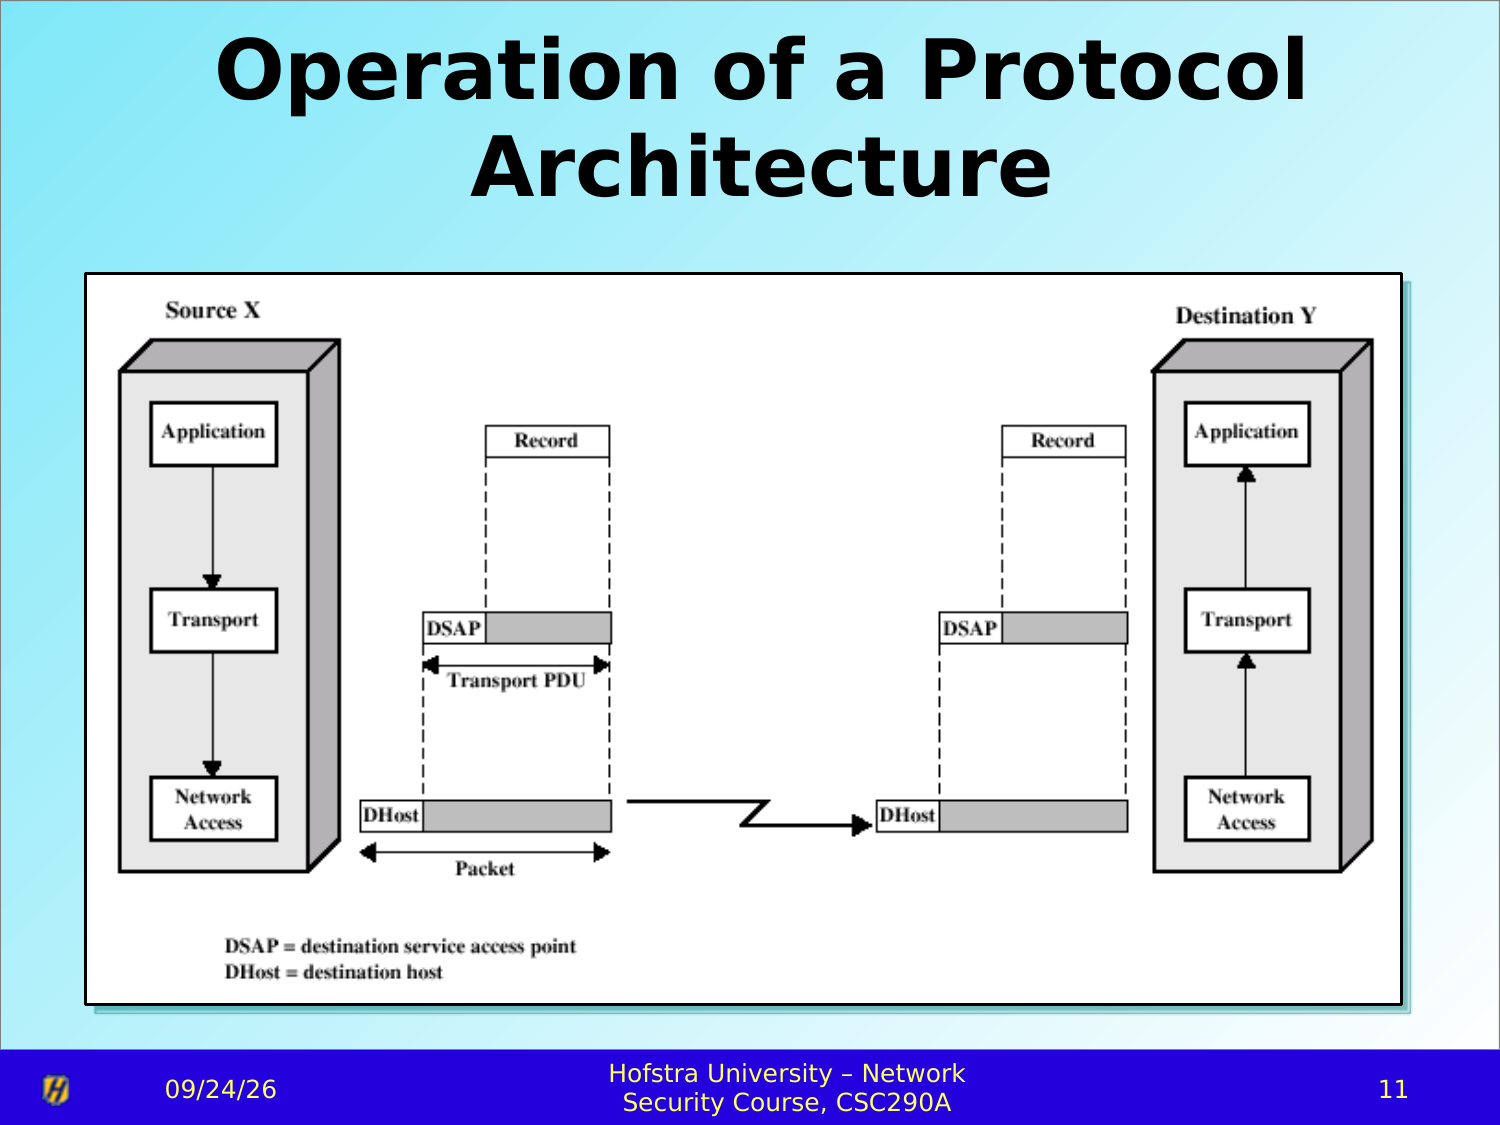

# Operation of a Protocol Architecture
11